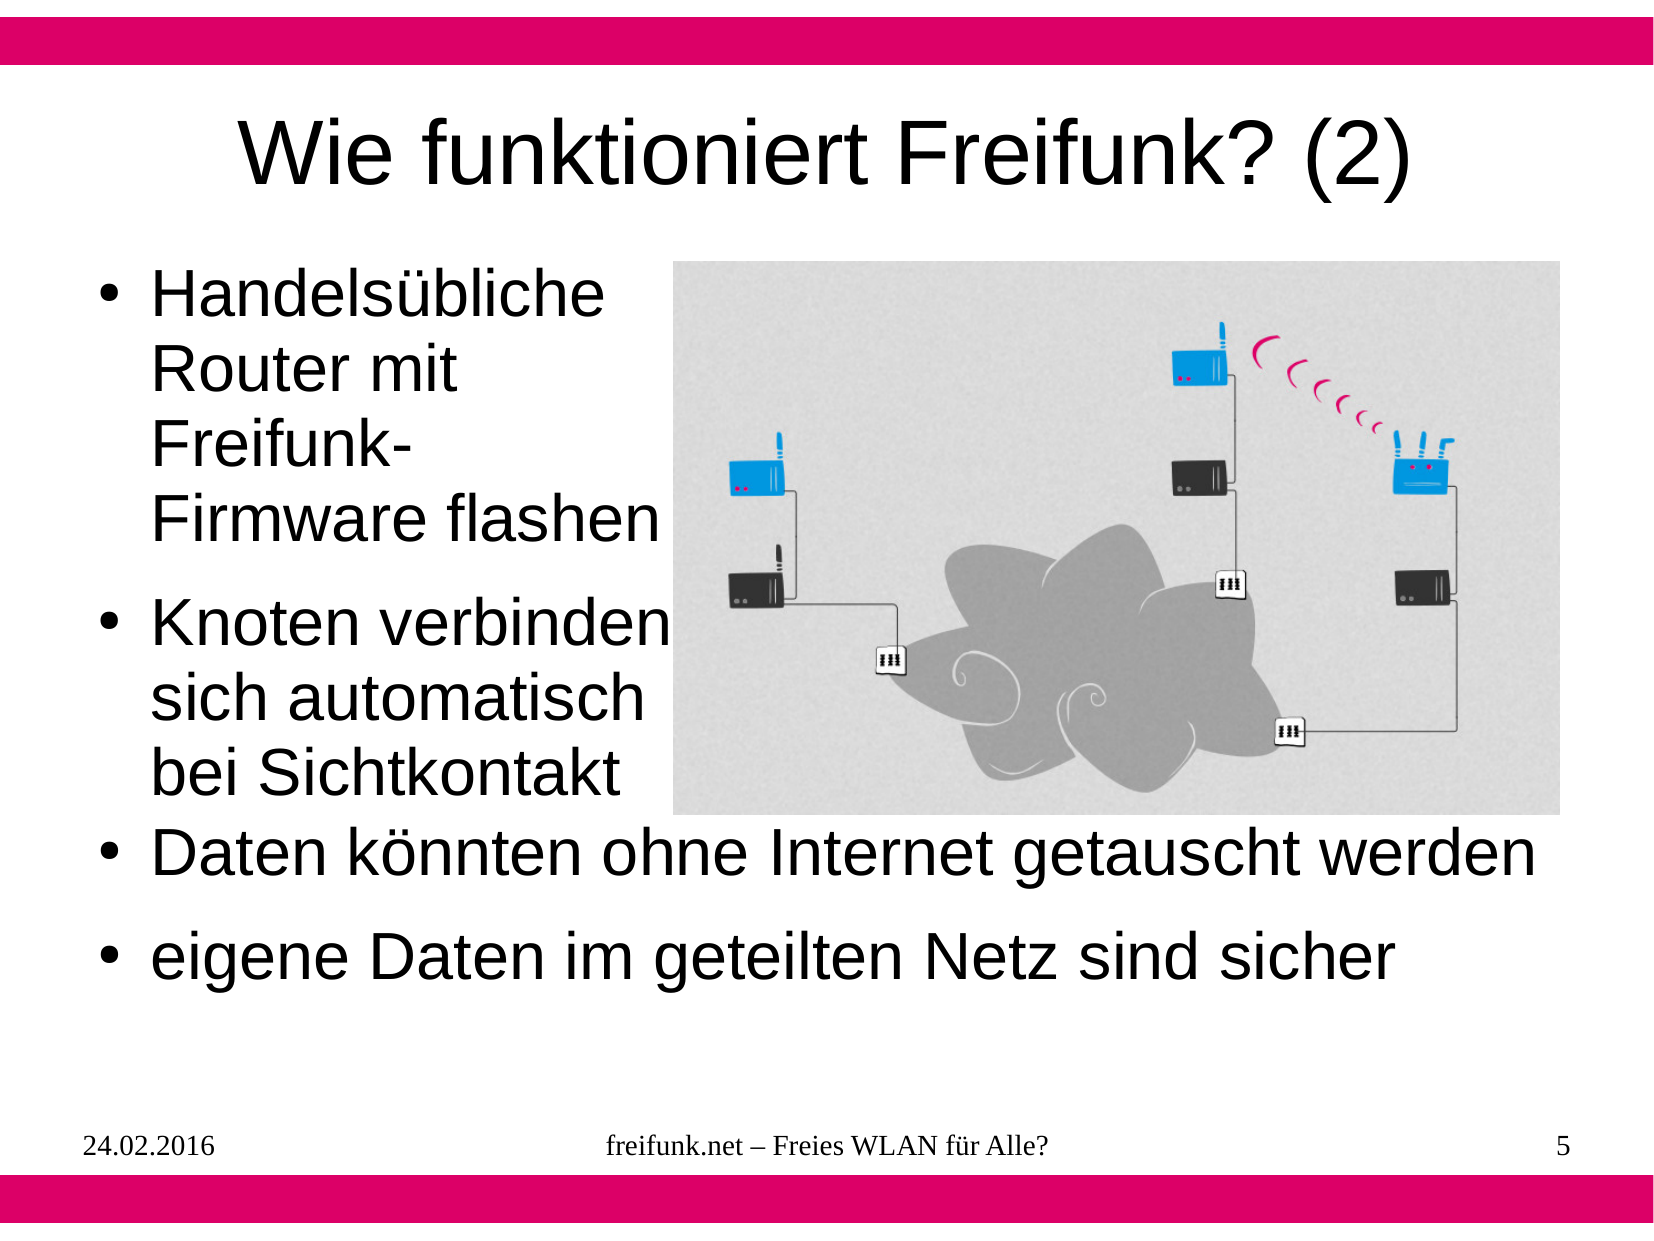

# Wie funktioniert Freifunk? (2)
Handelsübliche Router mit Freifunk-Firmware flashen
Knoten verbinden sich automatisch bei Sichtkontakt
Daten könnten ohne Internet getauscht werden
eigene Daten im geteilten Netz sind sicher
24.02.2016
freifunk.net – Freies WLAN für Alle?
5